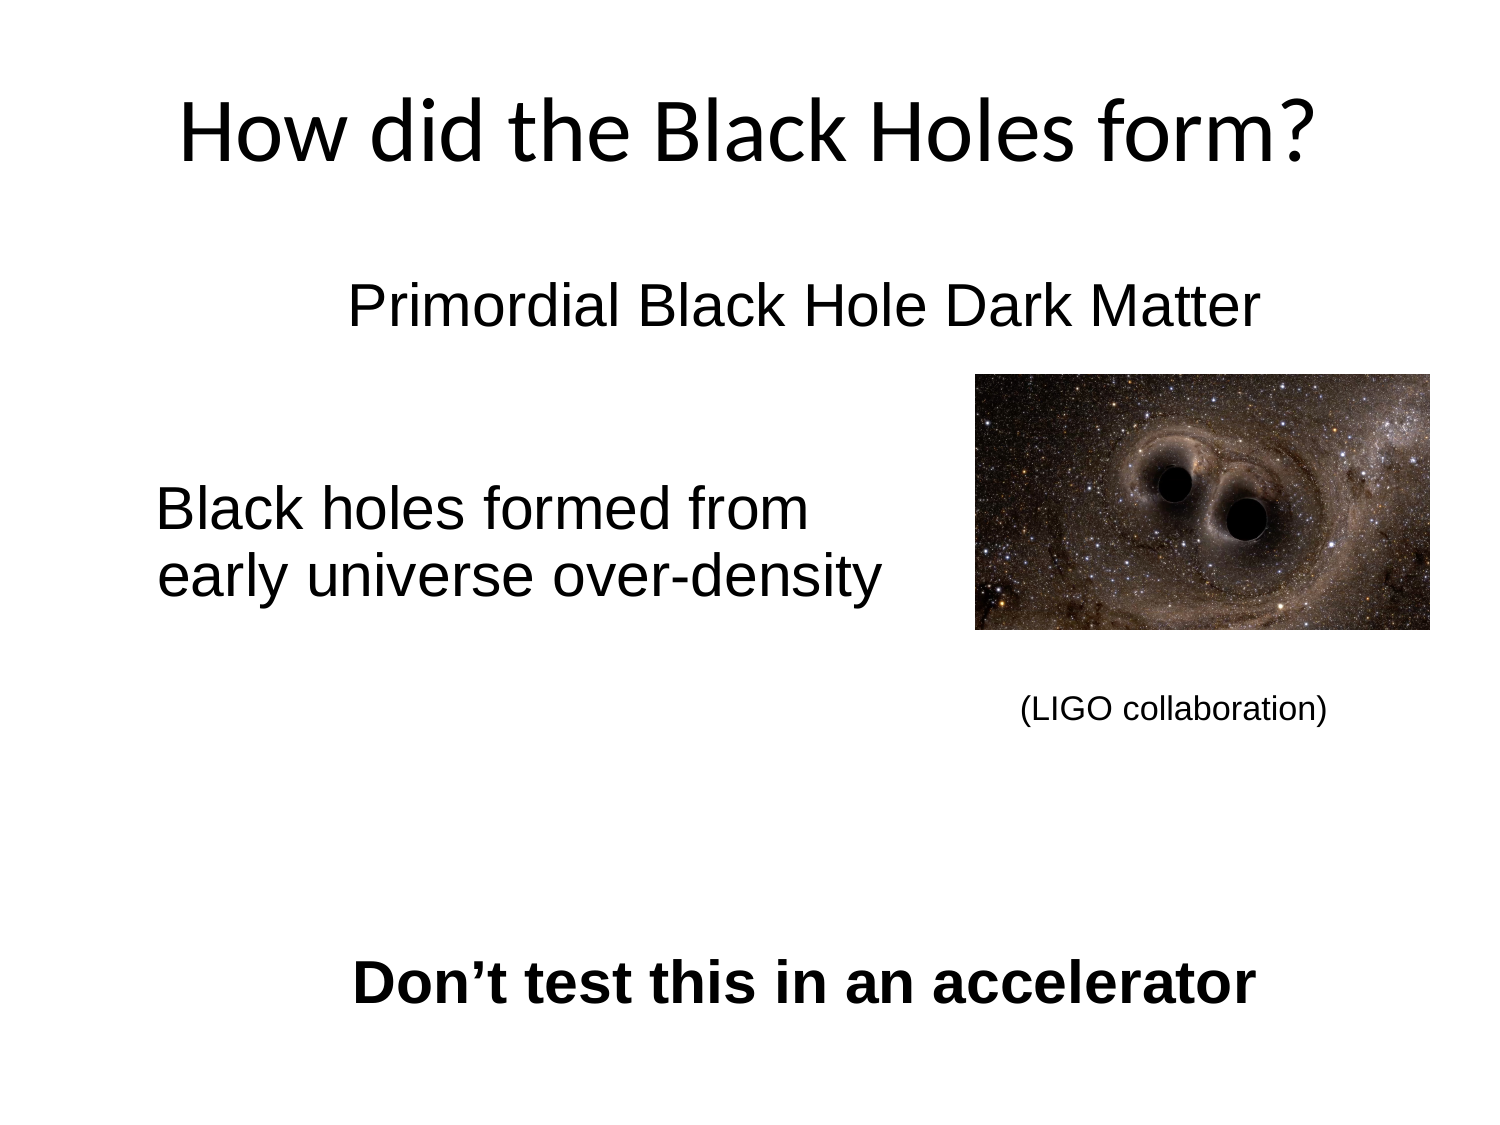

# How did the Black Holes form?
Primordial Black Hole Dark Matter
Black holes formed from
 early universe over-density
Don’t test this in an accelerator
(LIGO collaboration)